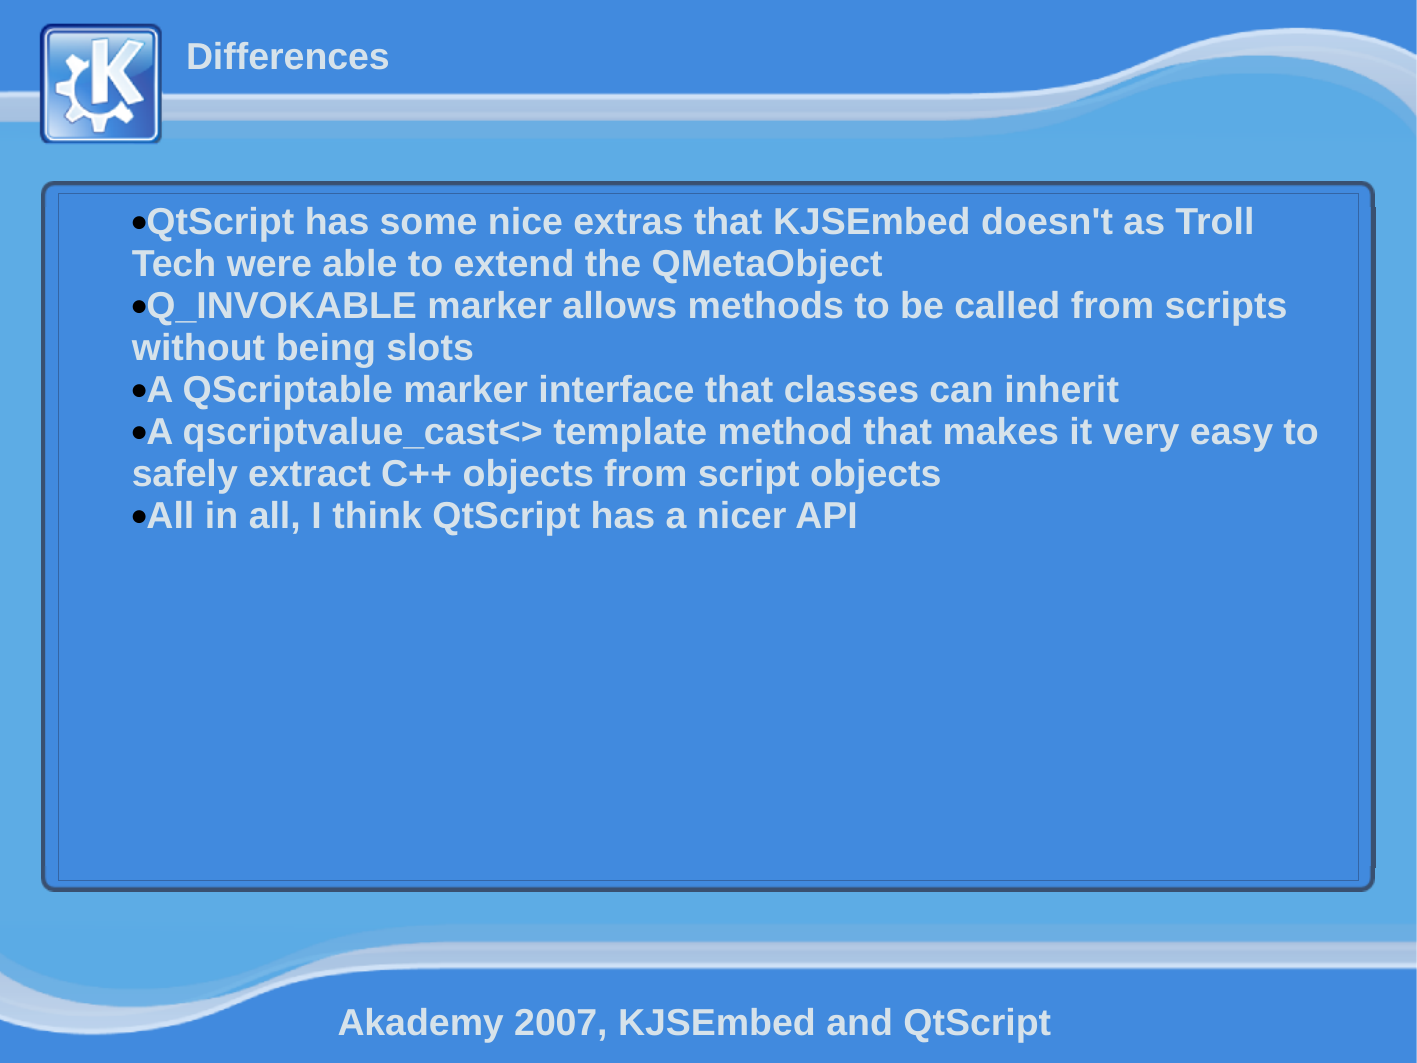

Differences
QtScript has some nice extras that KJSEmbed doesn't as Troll Tech were able to extend the QMetaObject
Q_INVOKABLE marker allows methods to be called from scripts without being slots
A QScriptable marker interface that classes can inherit
A qscriptvalue_cast<> template method that makes it very easy to safely extract C++ objects from script objects
All in all, I think QtScript has a nicer API